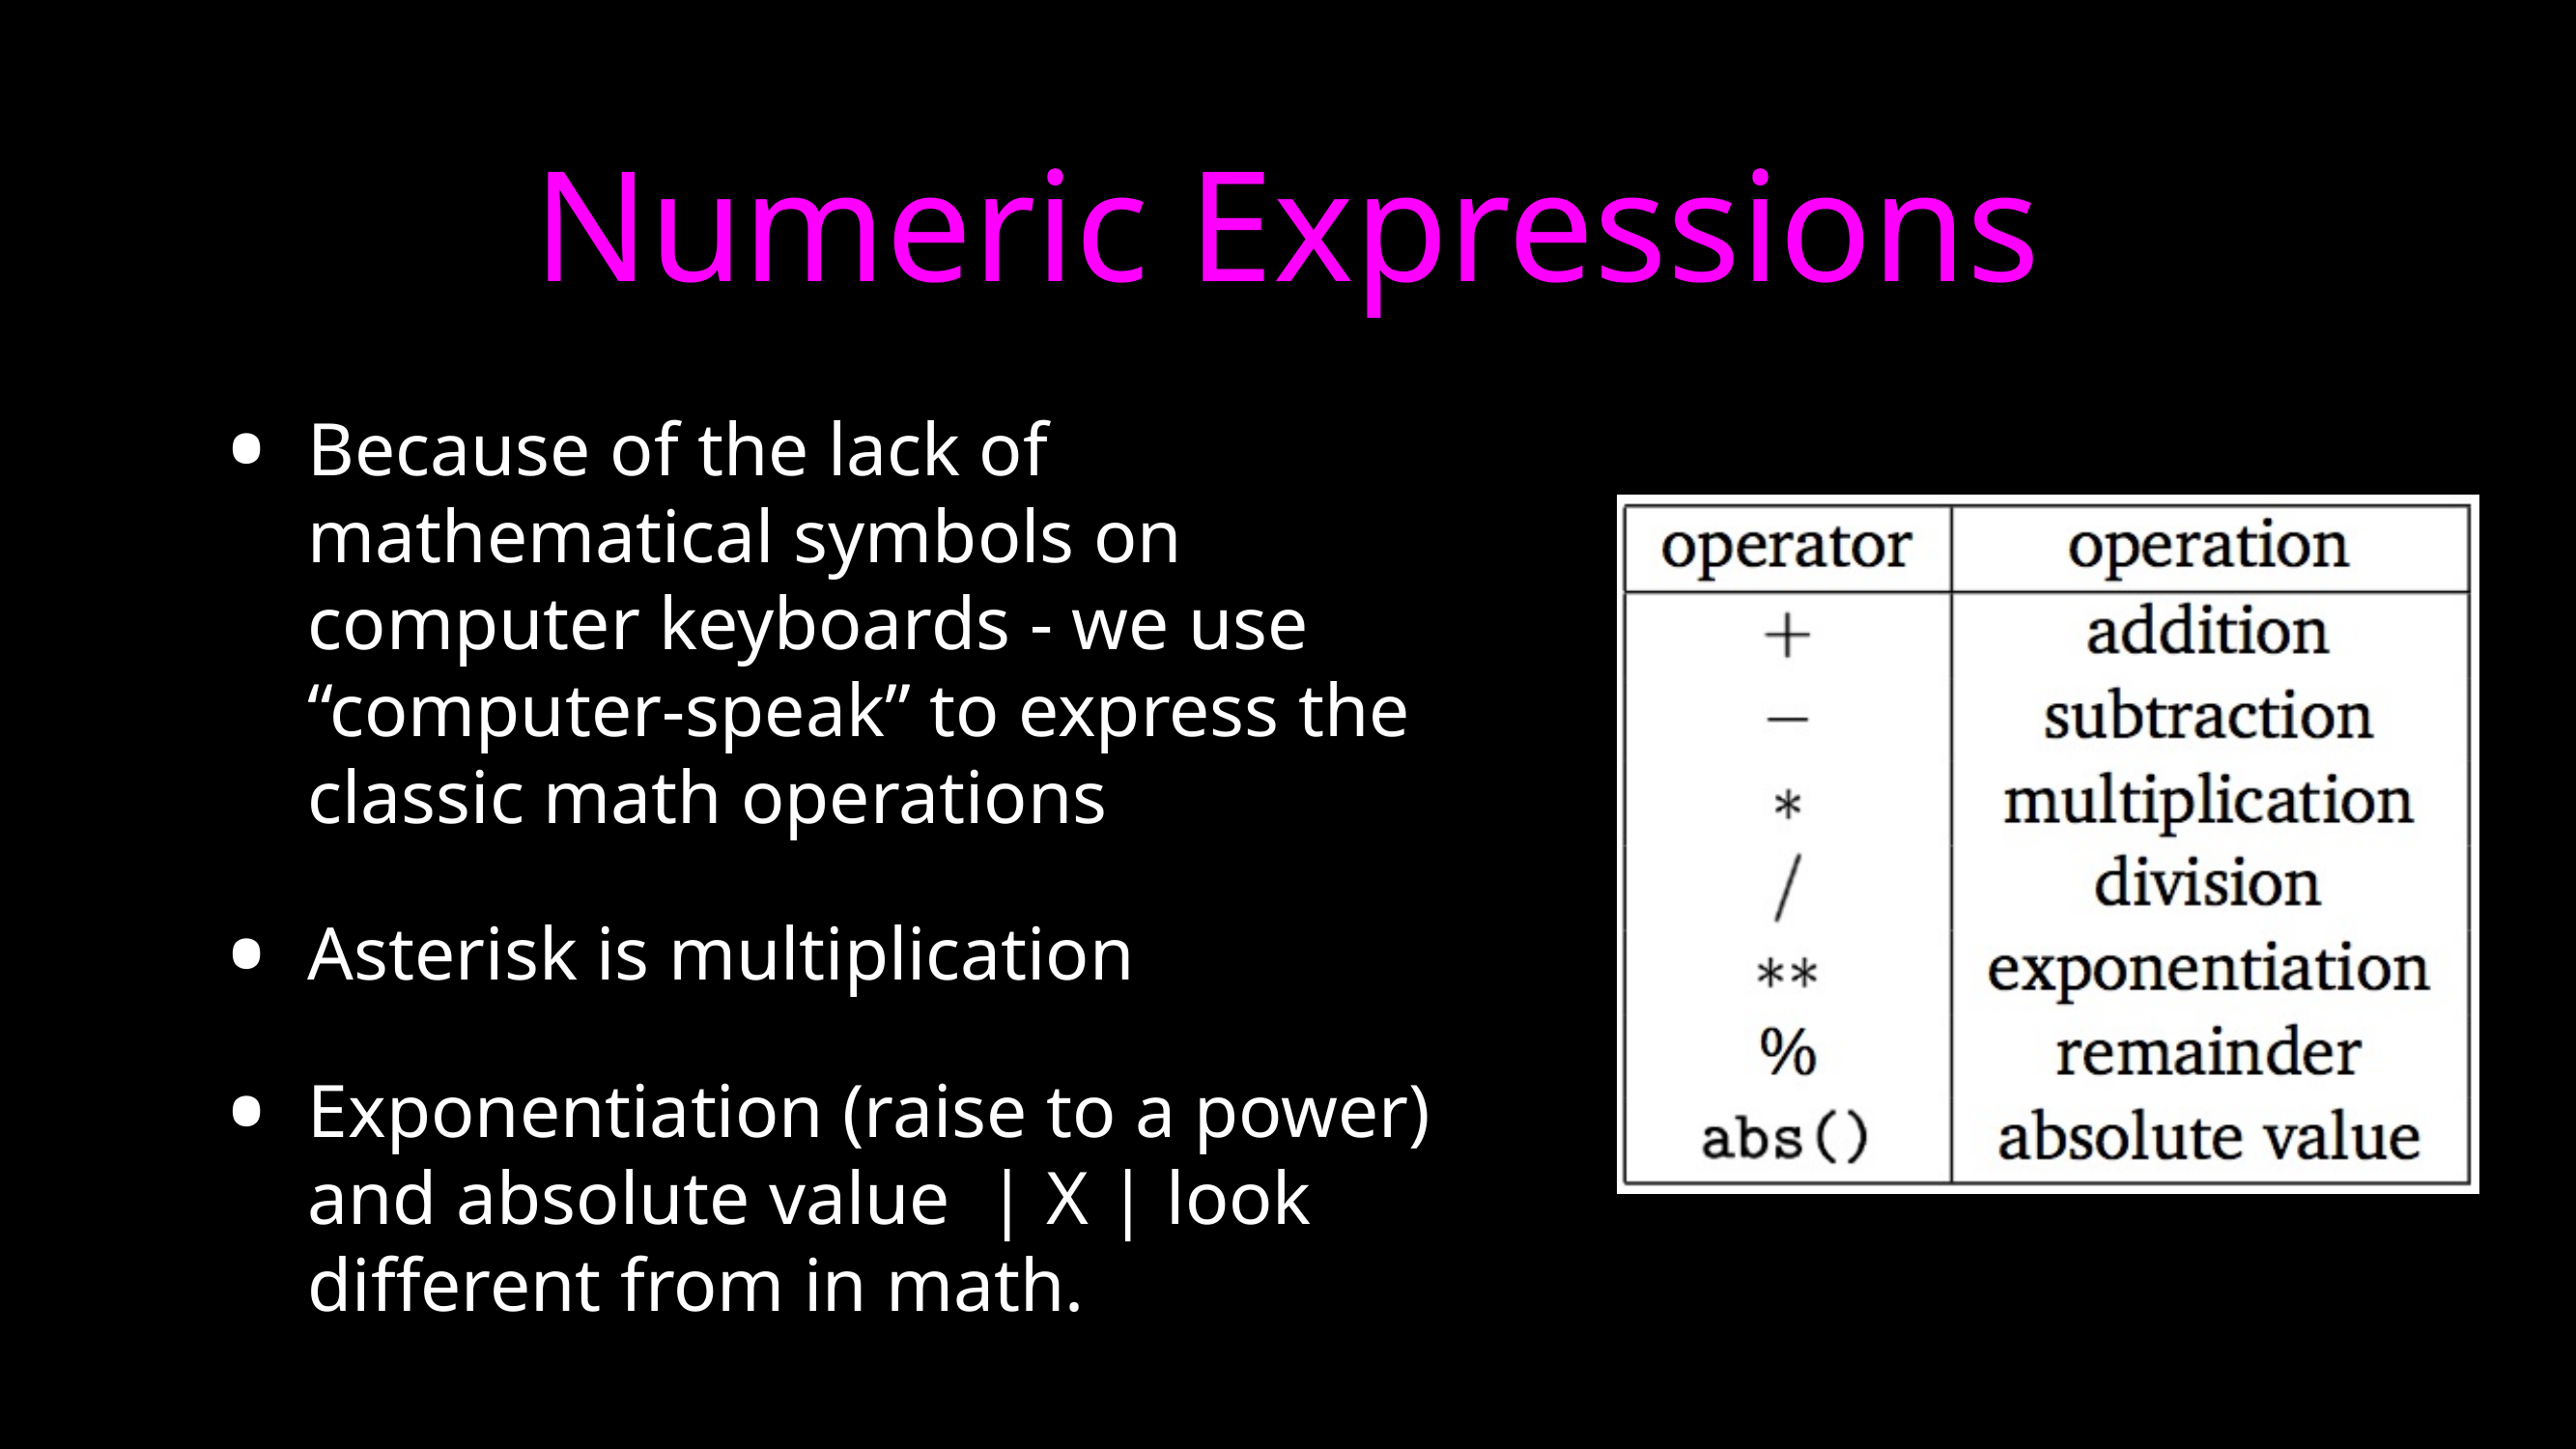

# Numeric Expressions
Because of the lack of mathematical symbols on computer keyboards - we use “computer-speak” to express the classic math operations
Asterisk is multiplication
Exponentiation (raise to a power) and absolute value | X | look different from in math.